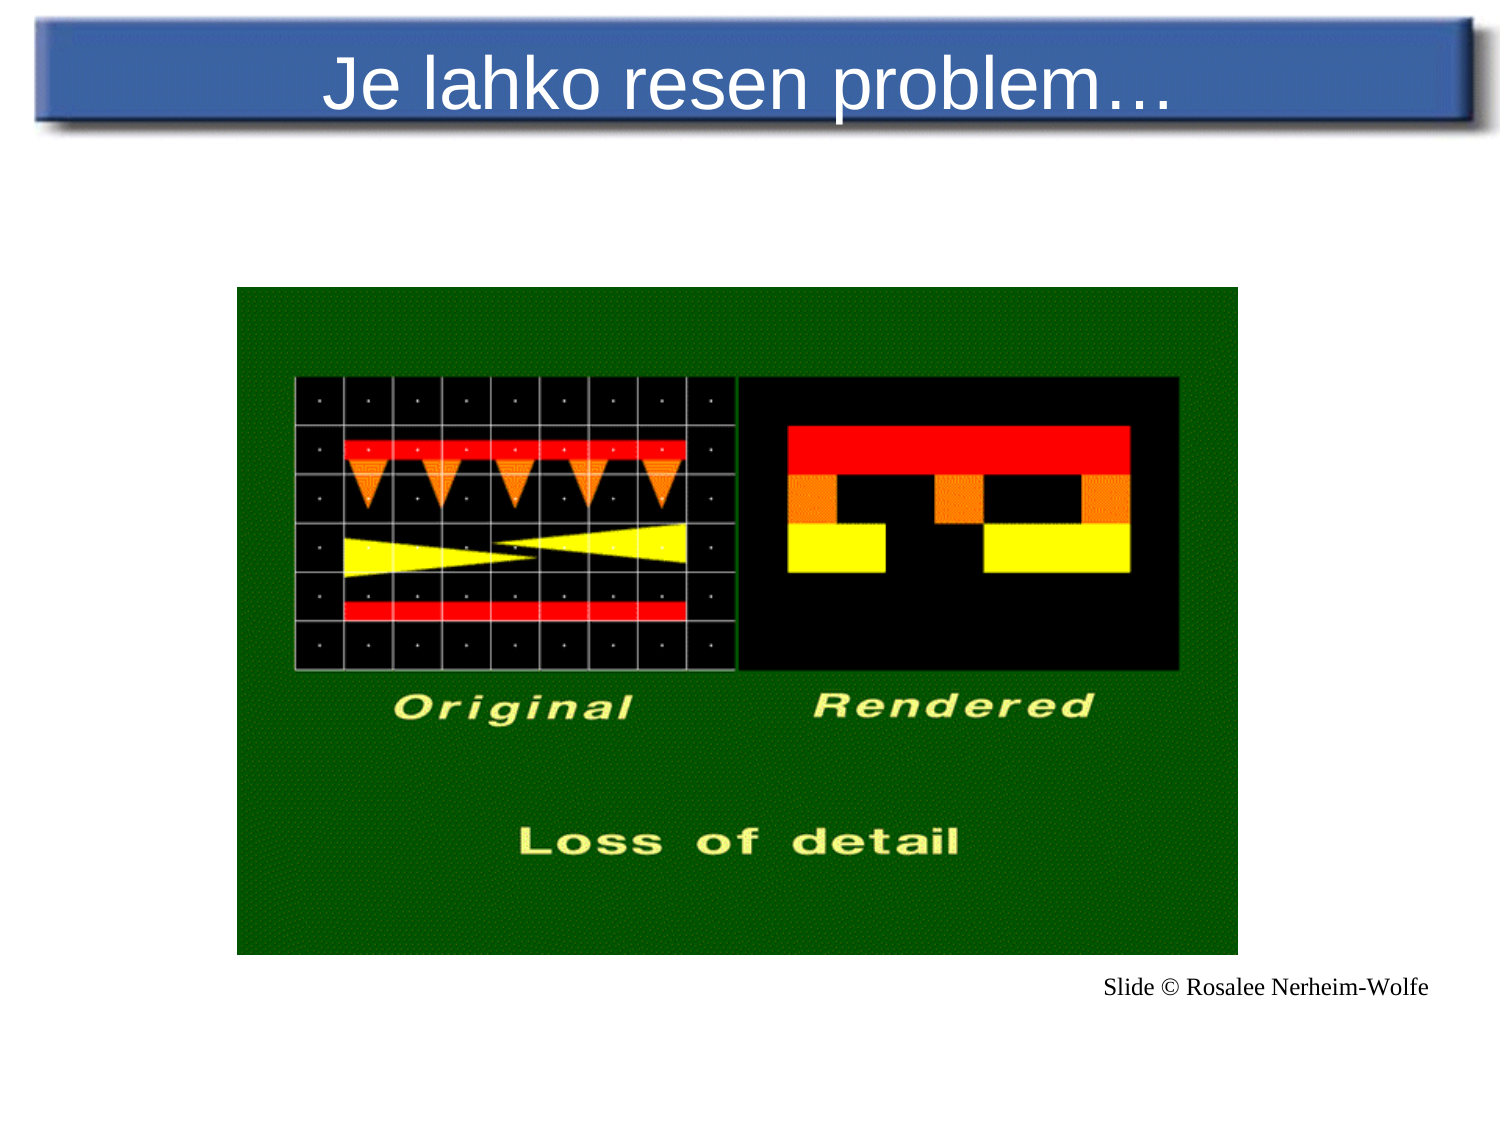

# Je lahko resen problem…
Slide © Rosalee Nerheim-Wolfe